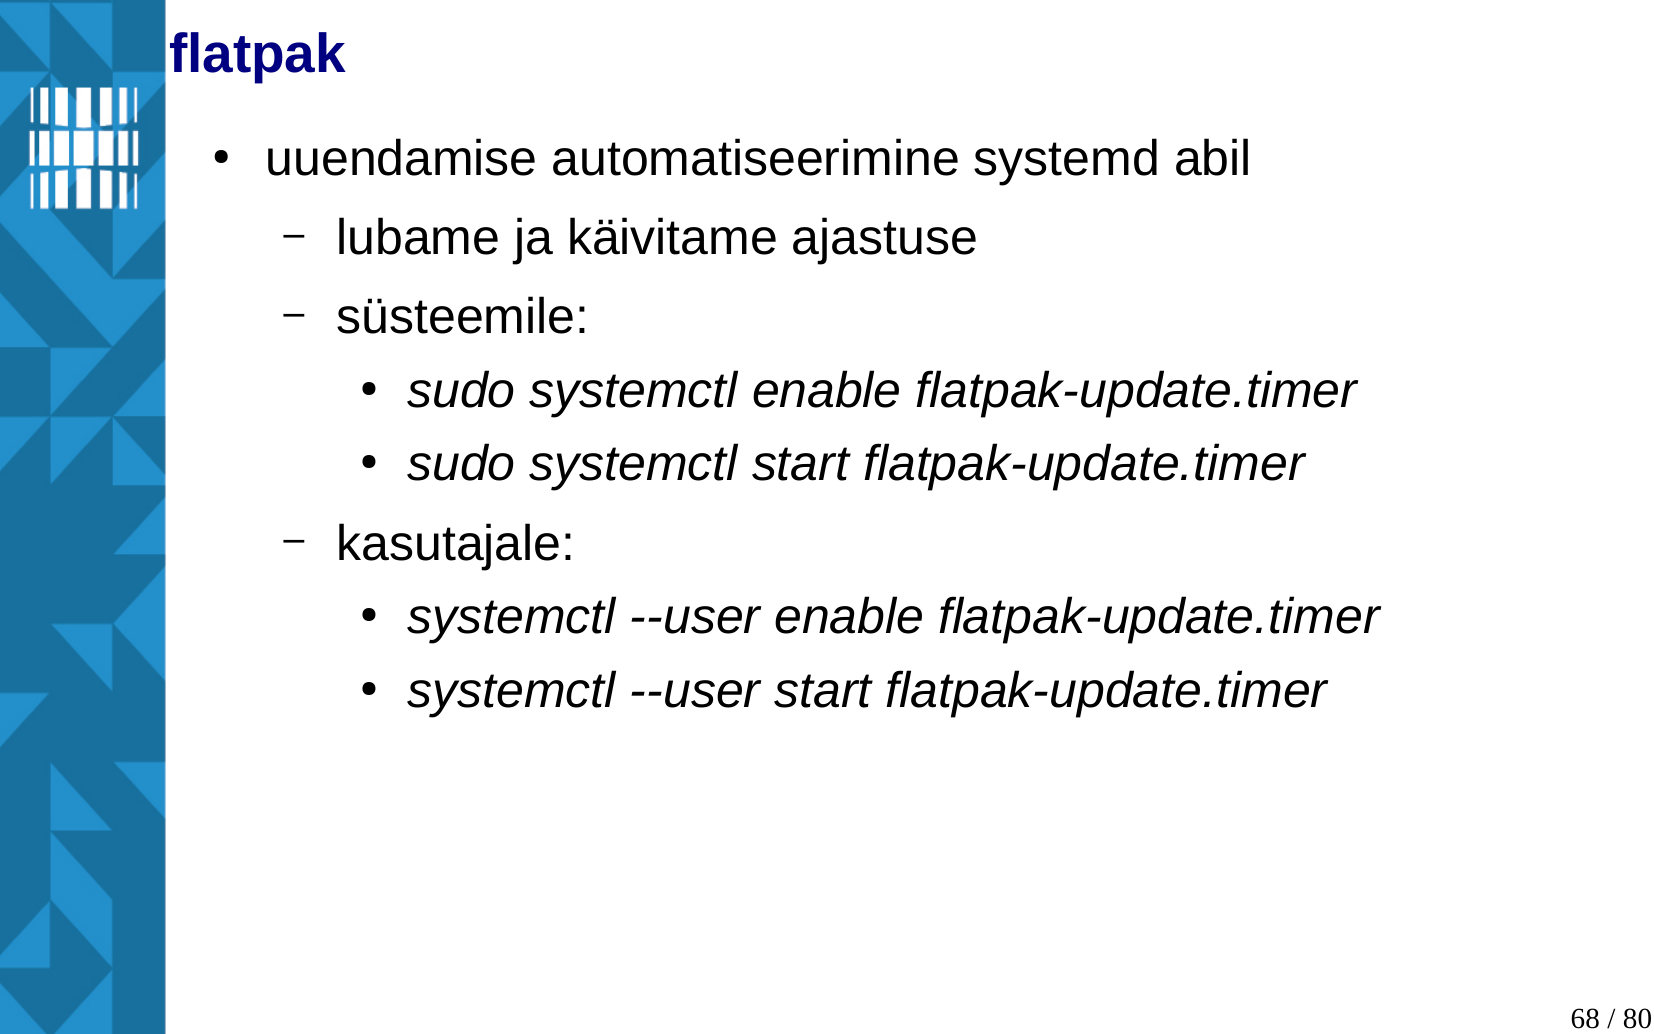

# flatpak
uuendamise automatiseerimine systemd abil
lubame ja käivitame ajastuse
süsteemile:
sudo systemctl enable flatpak-update.timer
sudo systemctl start flatpak-update.timer
kasutajale:
systemctl --user enable flatpak-update.timer
systemctl --user start flatpak-update.timer
68